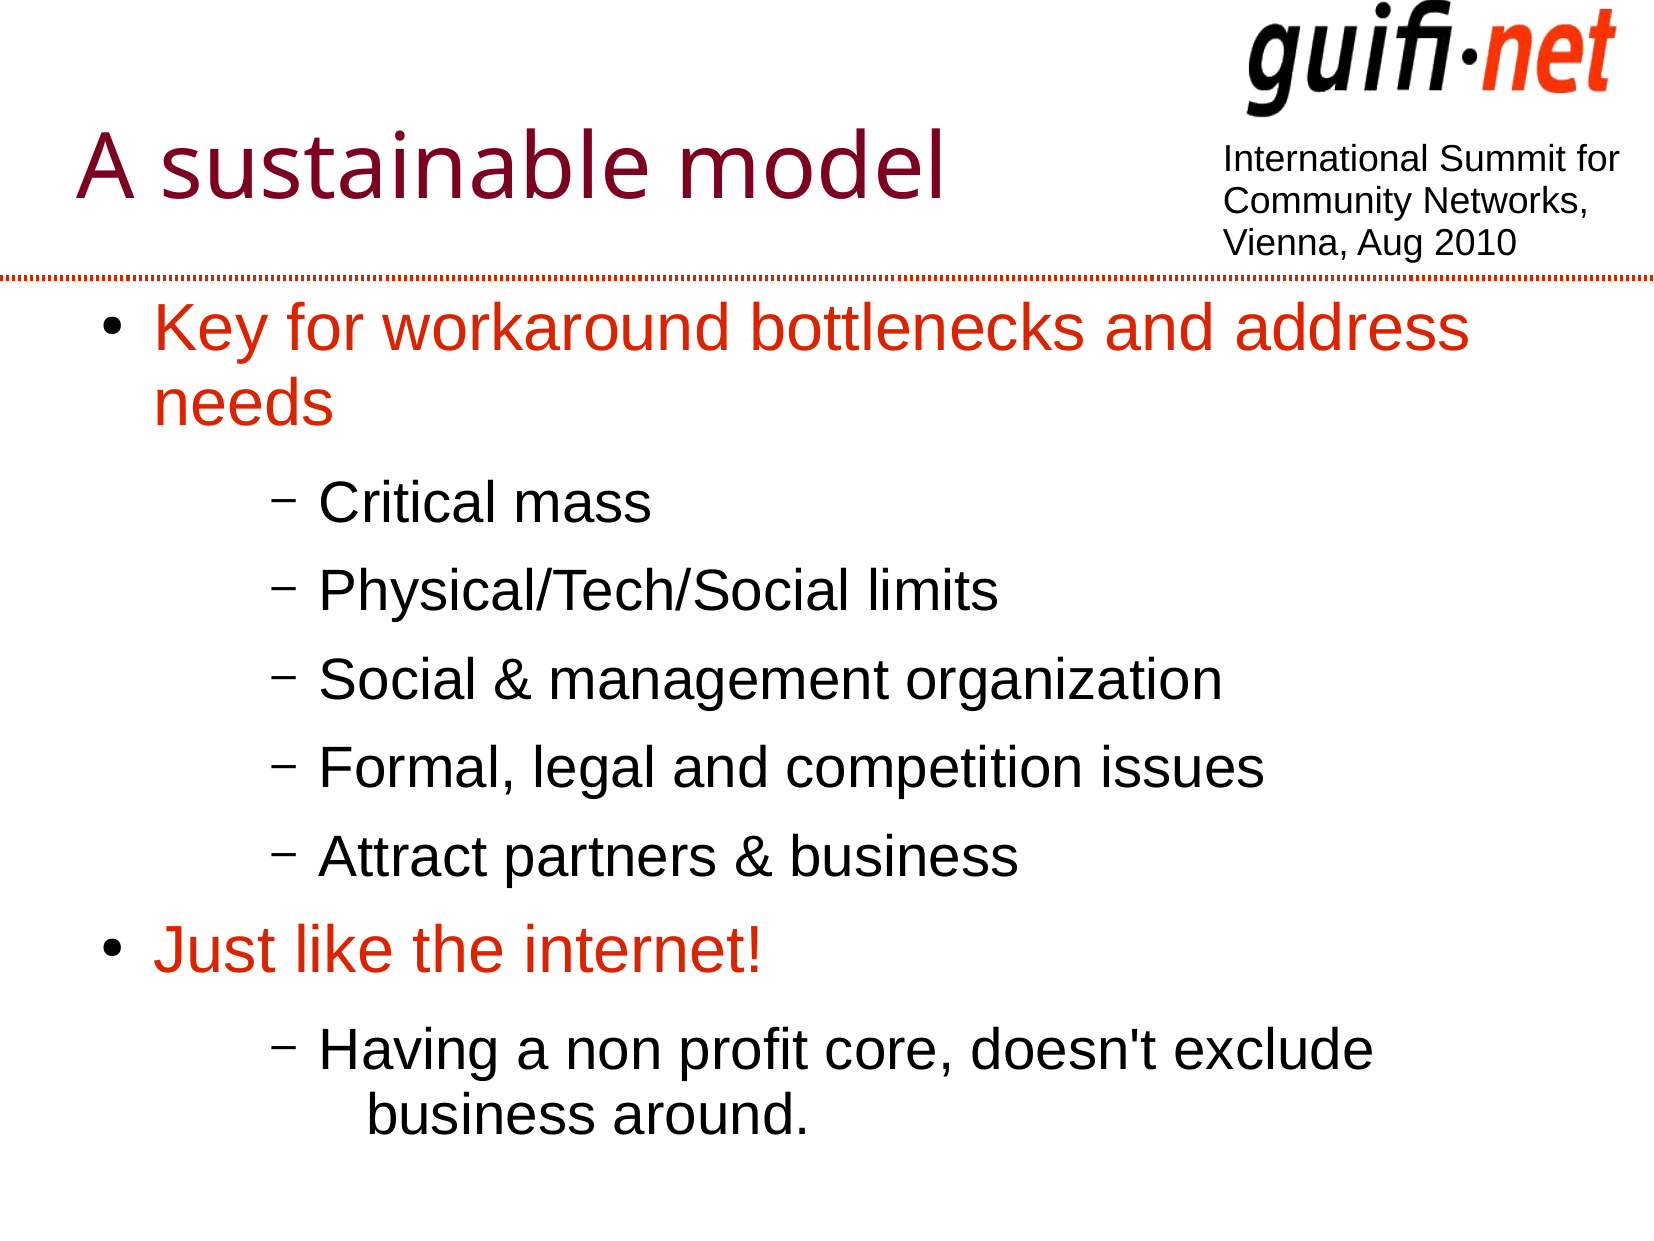

# A sustainable model
Key for workaround bottlenecks and address needs
Critical mass
Physical/Tech/Social limits
Social & management organization
Formal, legal and competition issues
Attract partners & business
Just like the internet!
Having a non profit core, doesn't exclude business around.